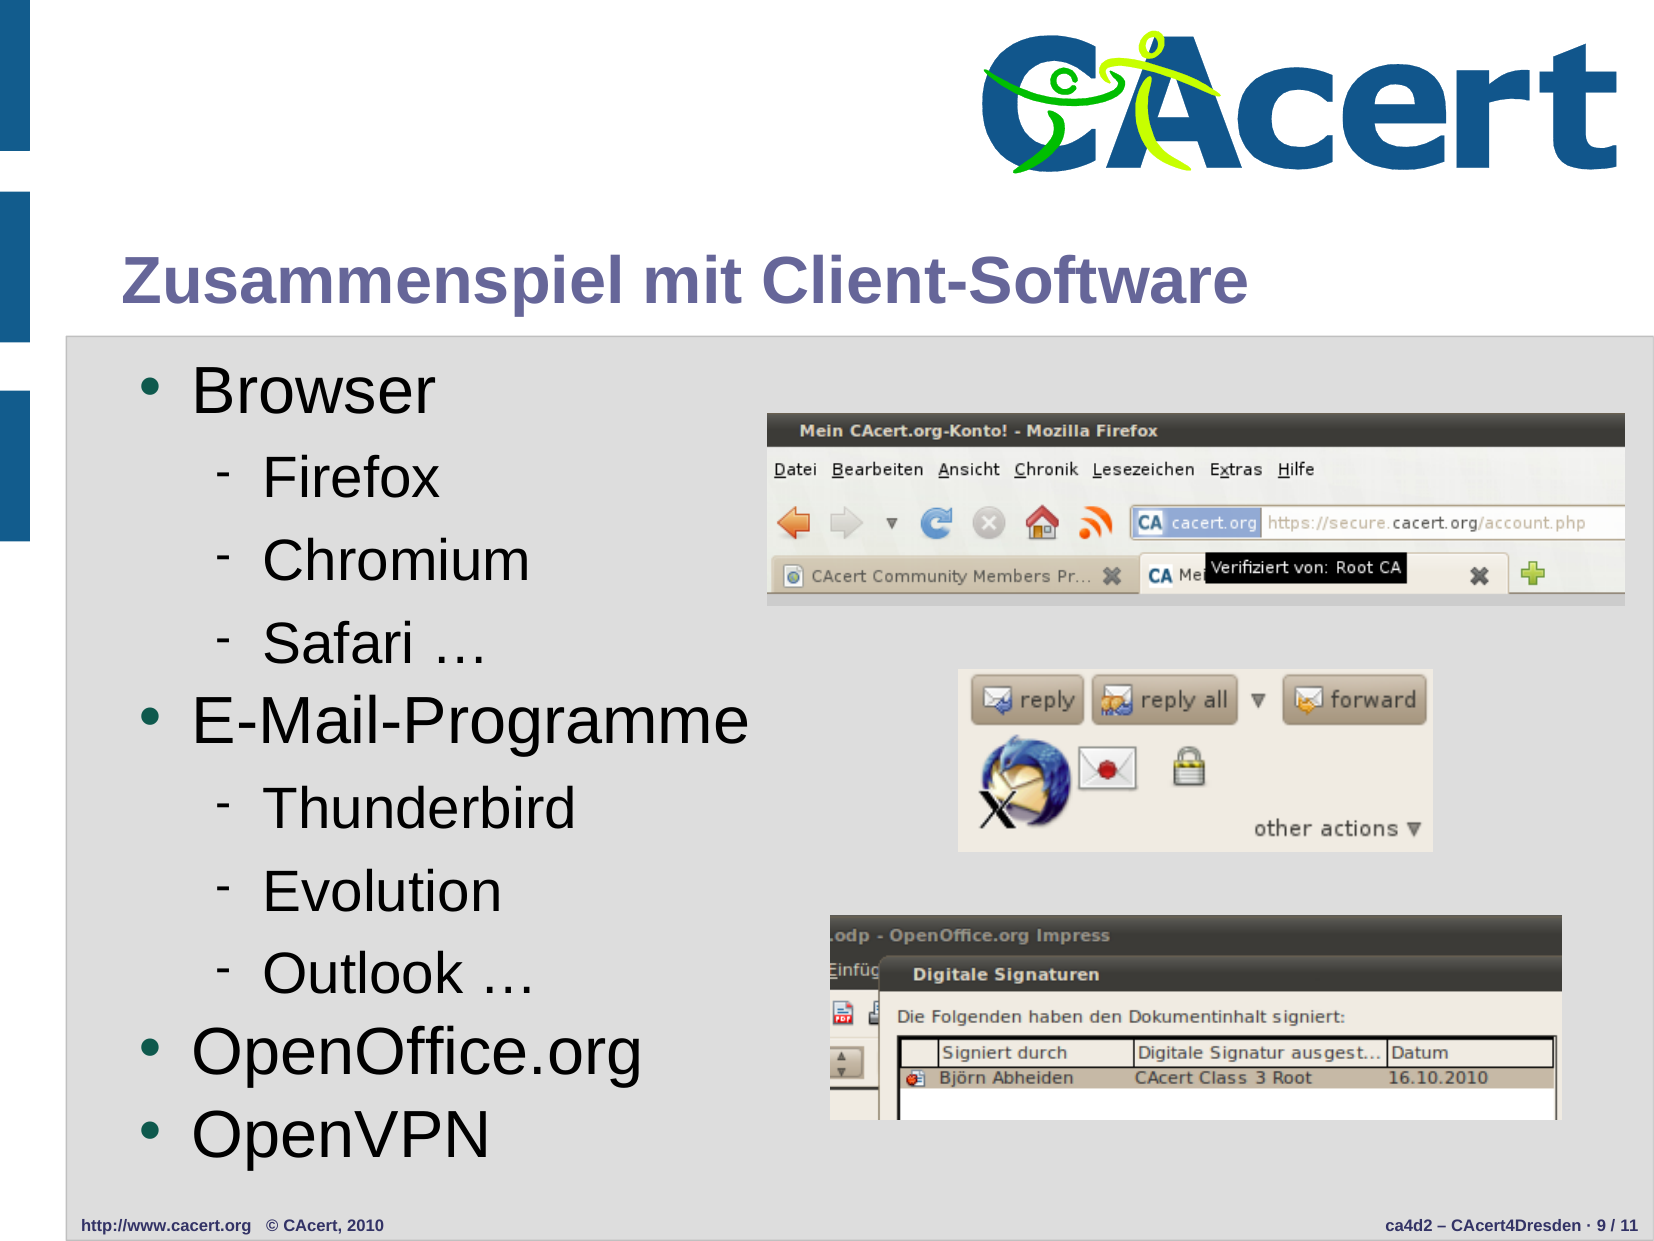

# Zusammenspiel mit Client-Software
Browser
Firefox
Chromium
Safari …
E-Mail-Programme
Thunderbird
Evolution
Outlook …
OpenOffice.org
OpenVPN